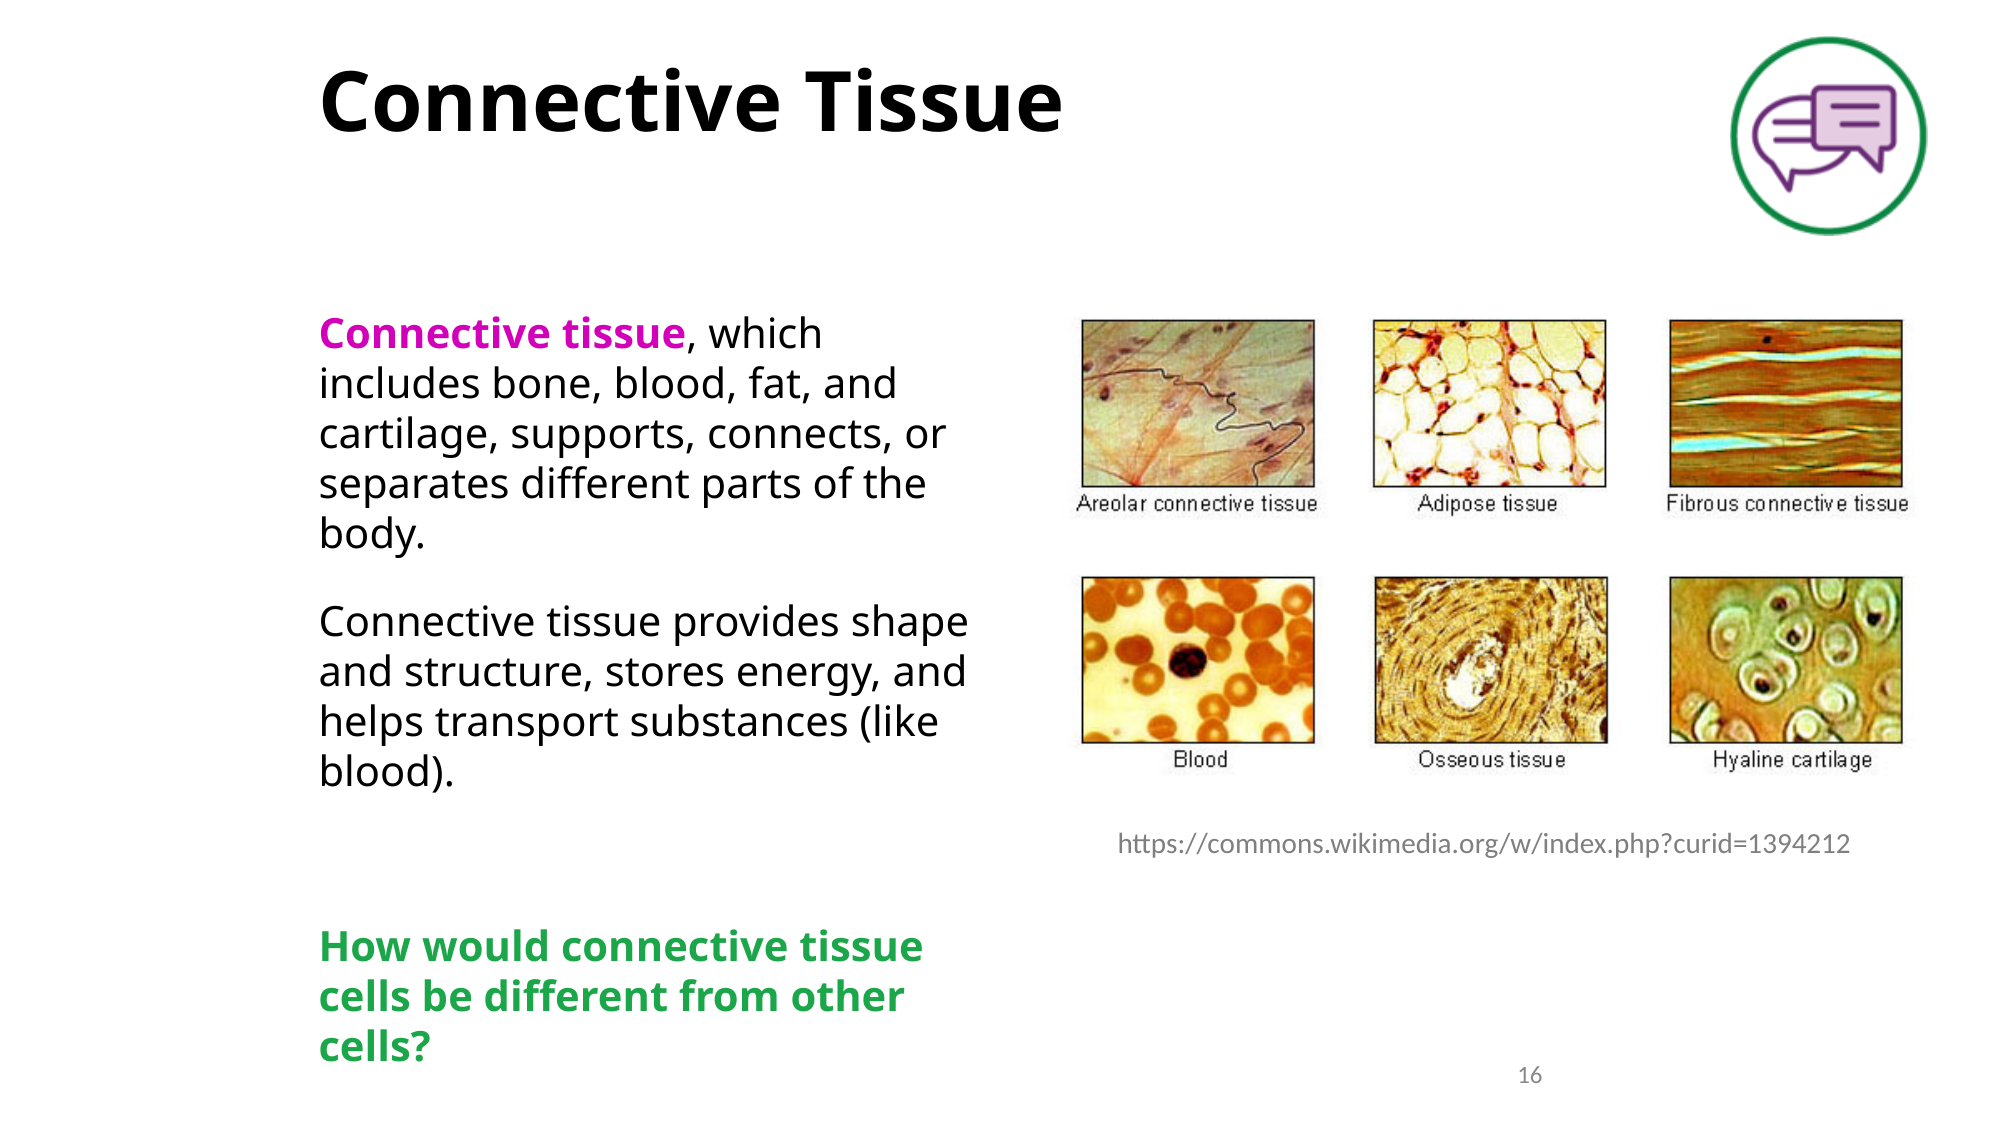

Connective Tissue
Connective tissue, which includes bone, blood, fat, and cartilage, supports, connects, or separates different parts of the body.
Connective tissue provides shape and structure, stores energy, and helps transport substances (like blood).
How would connective tissue cells be different from other cells?
https://commons.wikimedia.org/w/index.php?curid=1394212